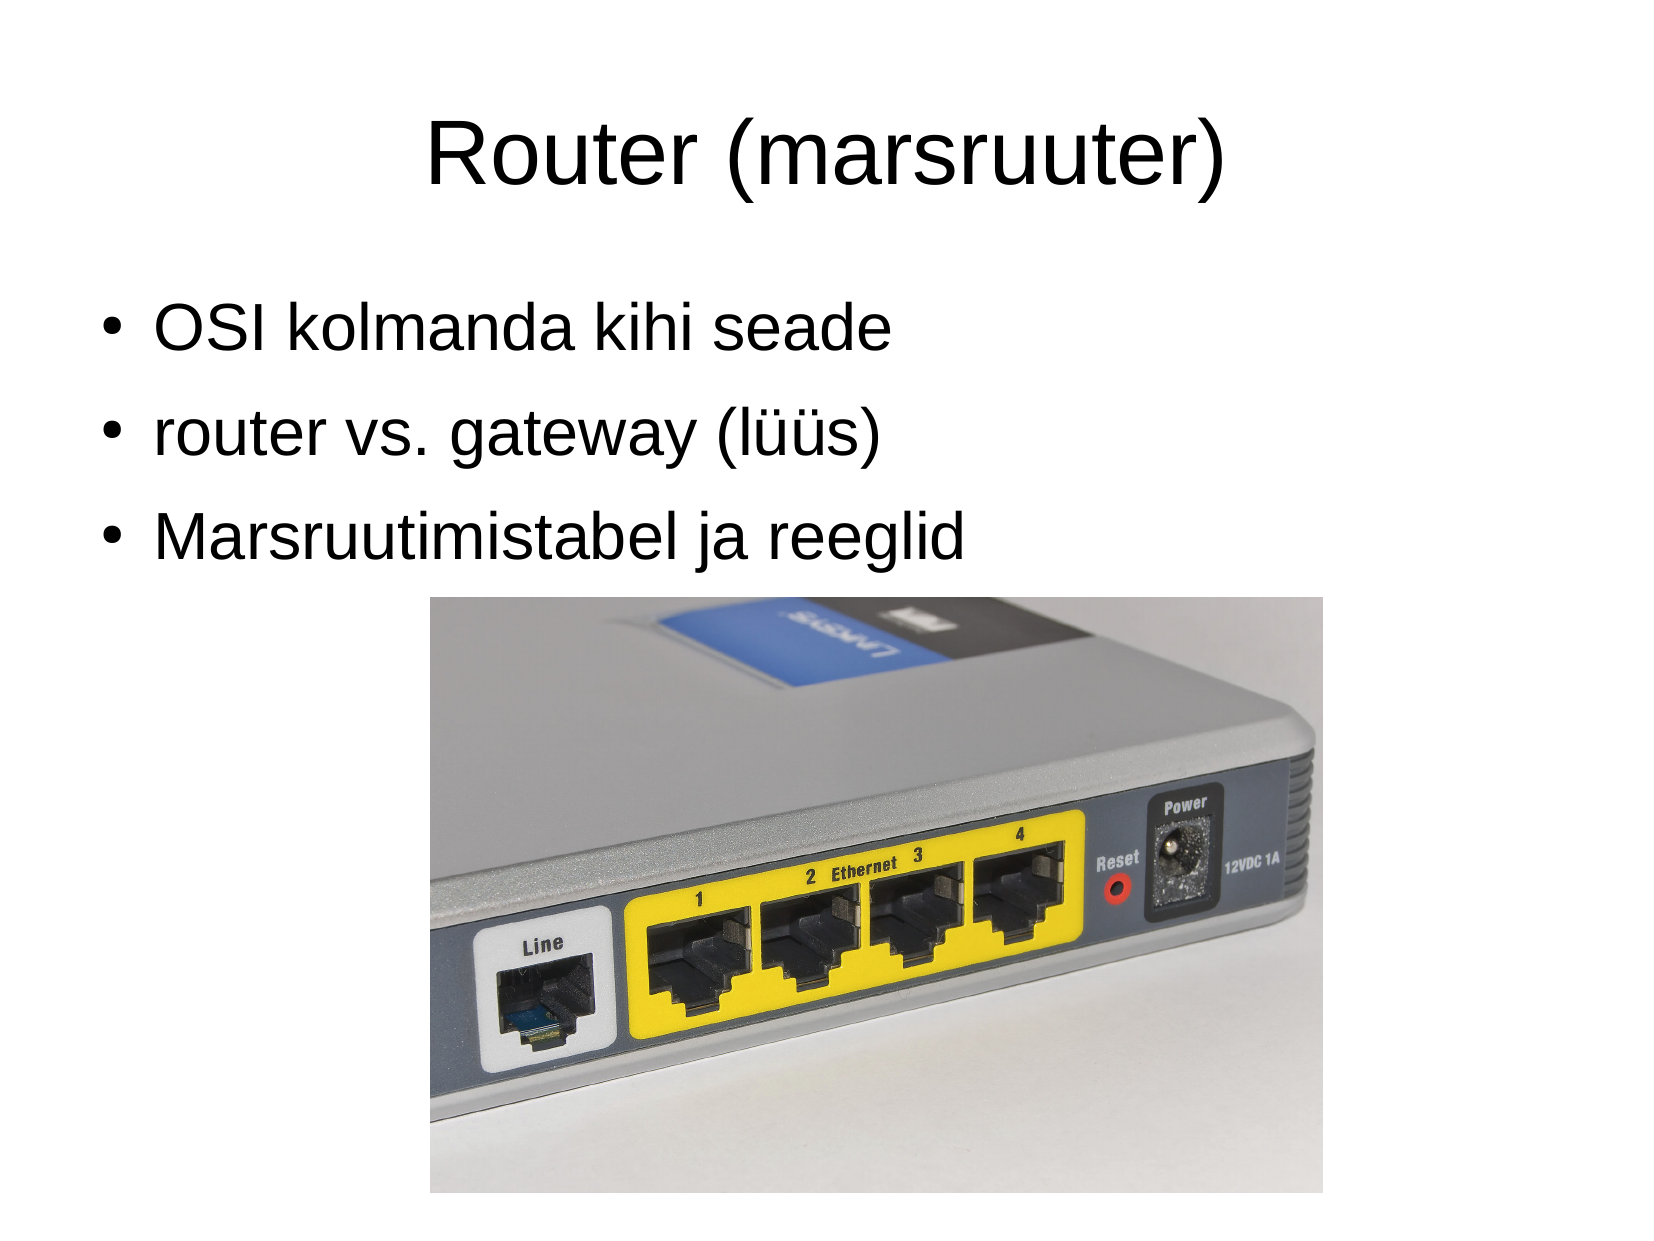

# Router (marsruuter)
OSI kolmanda kihi seade
router vs. gateway (lüüs)
Marsruutimistabel ja reeglid